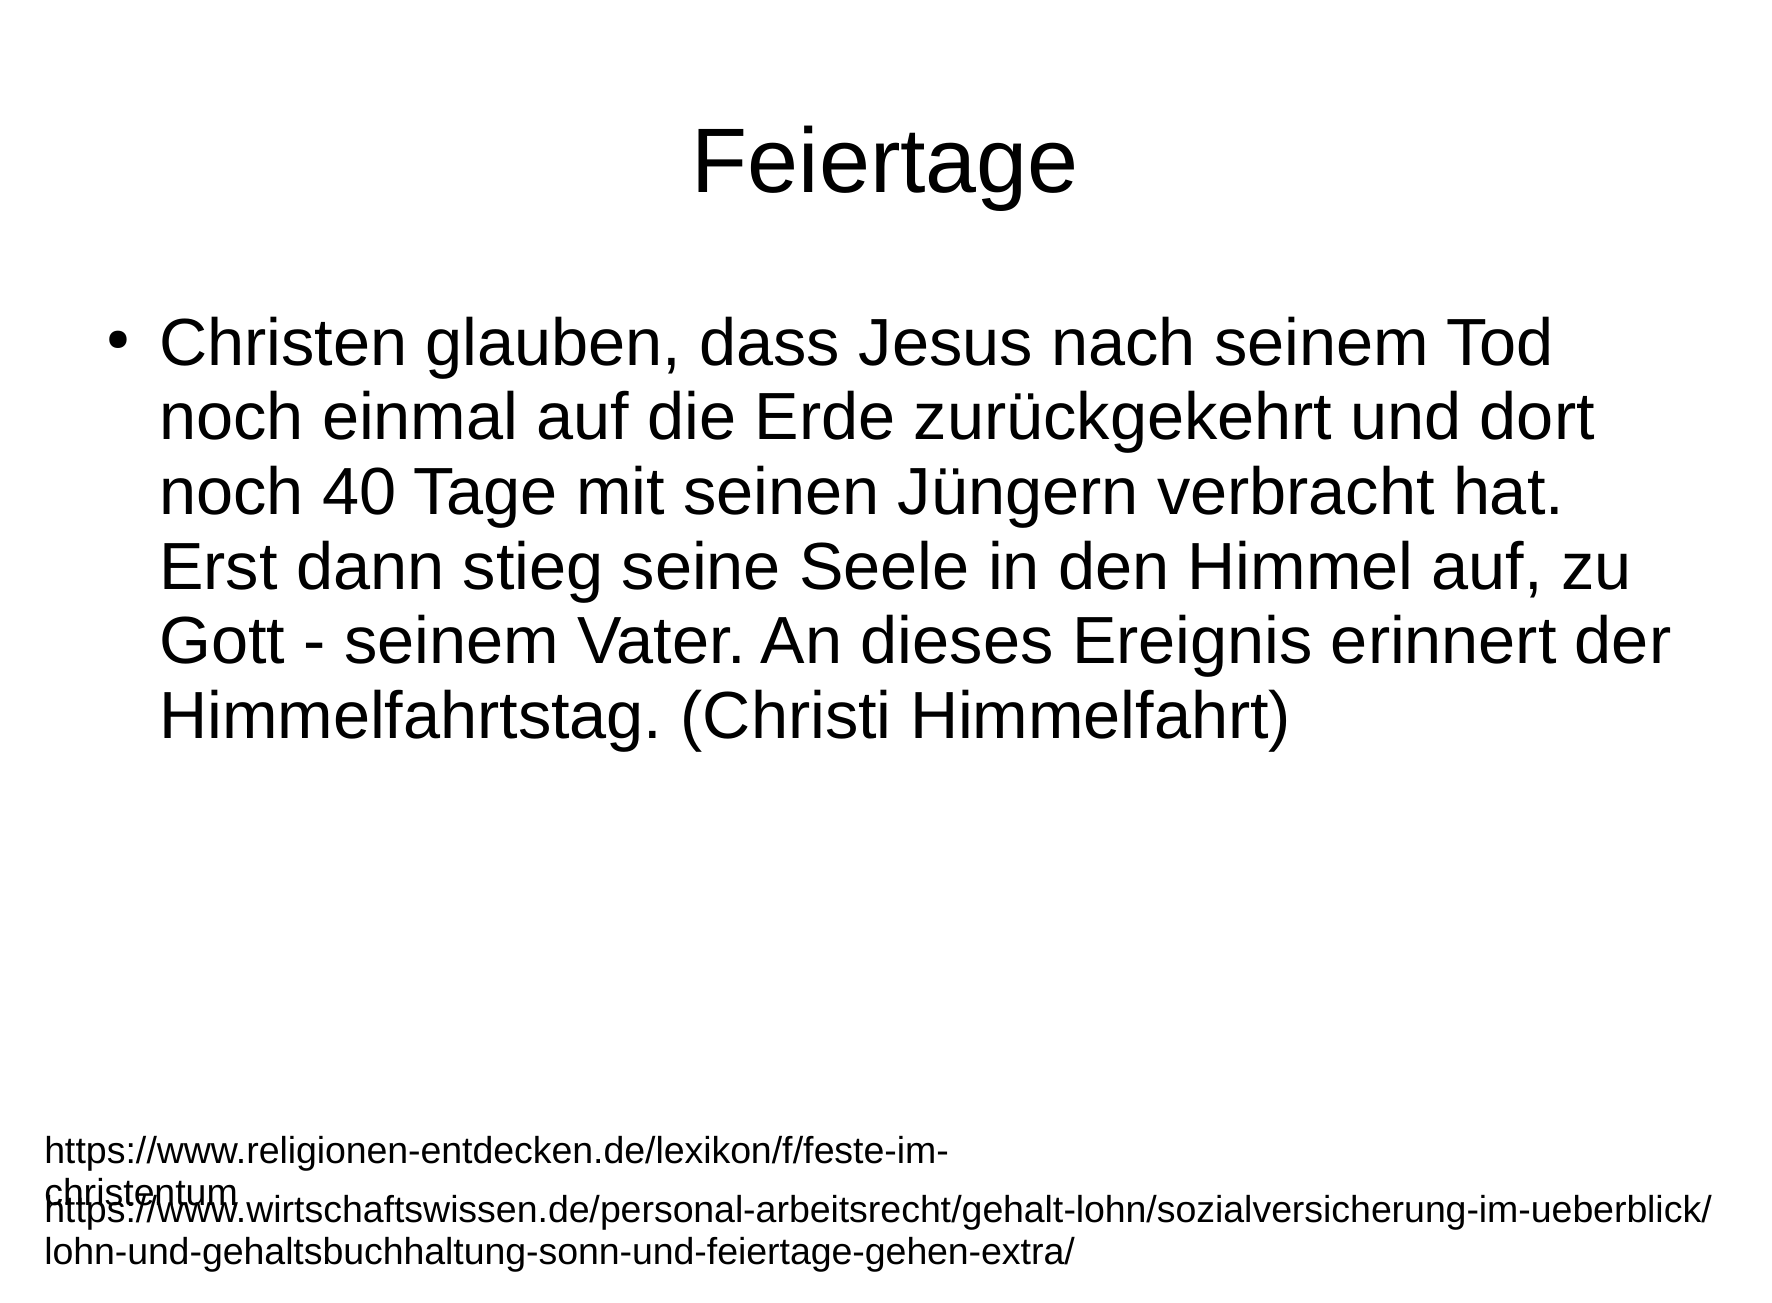

# Feiertage
Christen glauben, dass Jesus nach seinem Tod noch einmal auf die Erde zurückgekehrt und dort noch 40 Tage mit seinen Jüngern verbracht hat. Erst dann stieg seine Seele in den Himmel auf, zu Gott - seinem Vater. An dieses Ereignis erinnert der Himmelfahrtstag. (Christi Himmelfahrt)
https://www.religionen-entdecken.de/lexikon/f/feste-im-christentum
https://www.wirtschaftswissen.de/personal-arbeitsrecht/gehalt-lohn/sozialversicherung-im-ueberblick/lohn-und-gehaltsbuchhaltung-sonn-und-feiertage-gehen-extra/